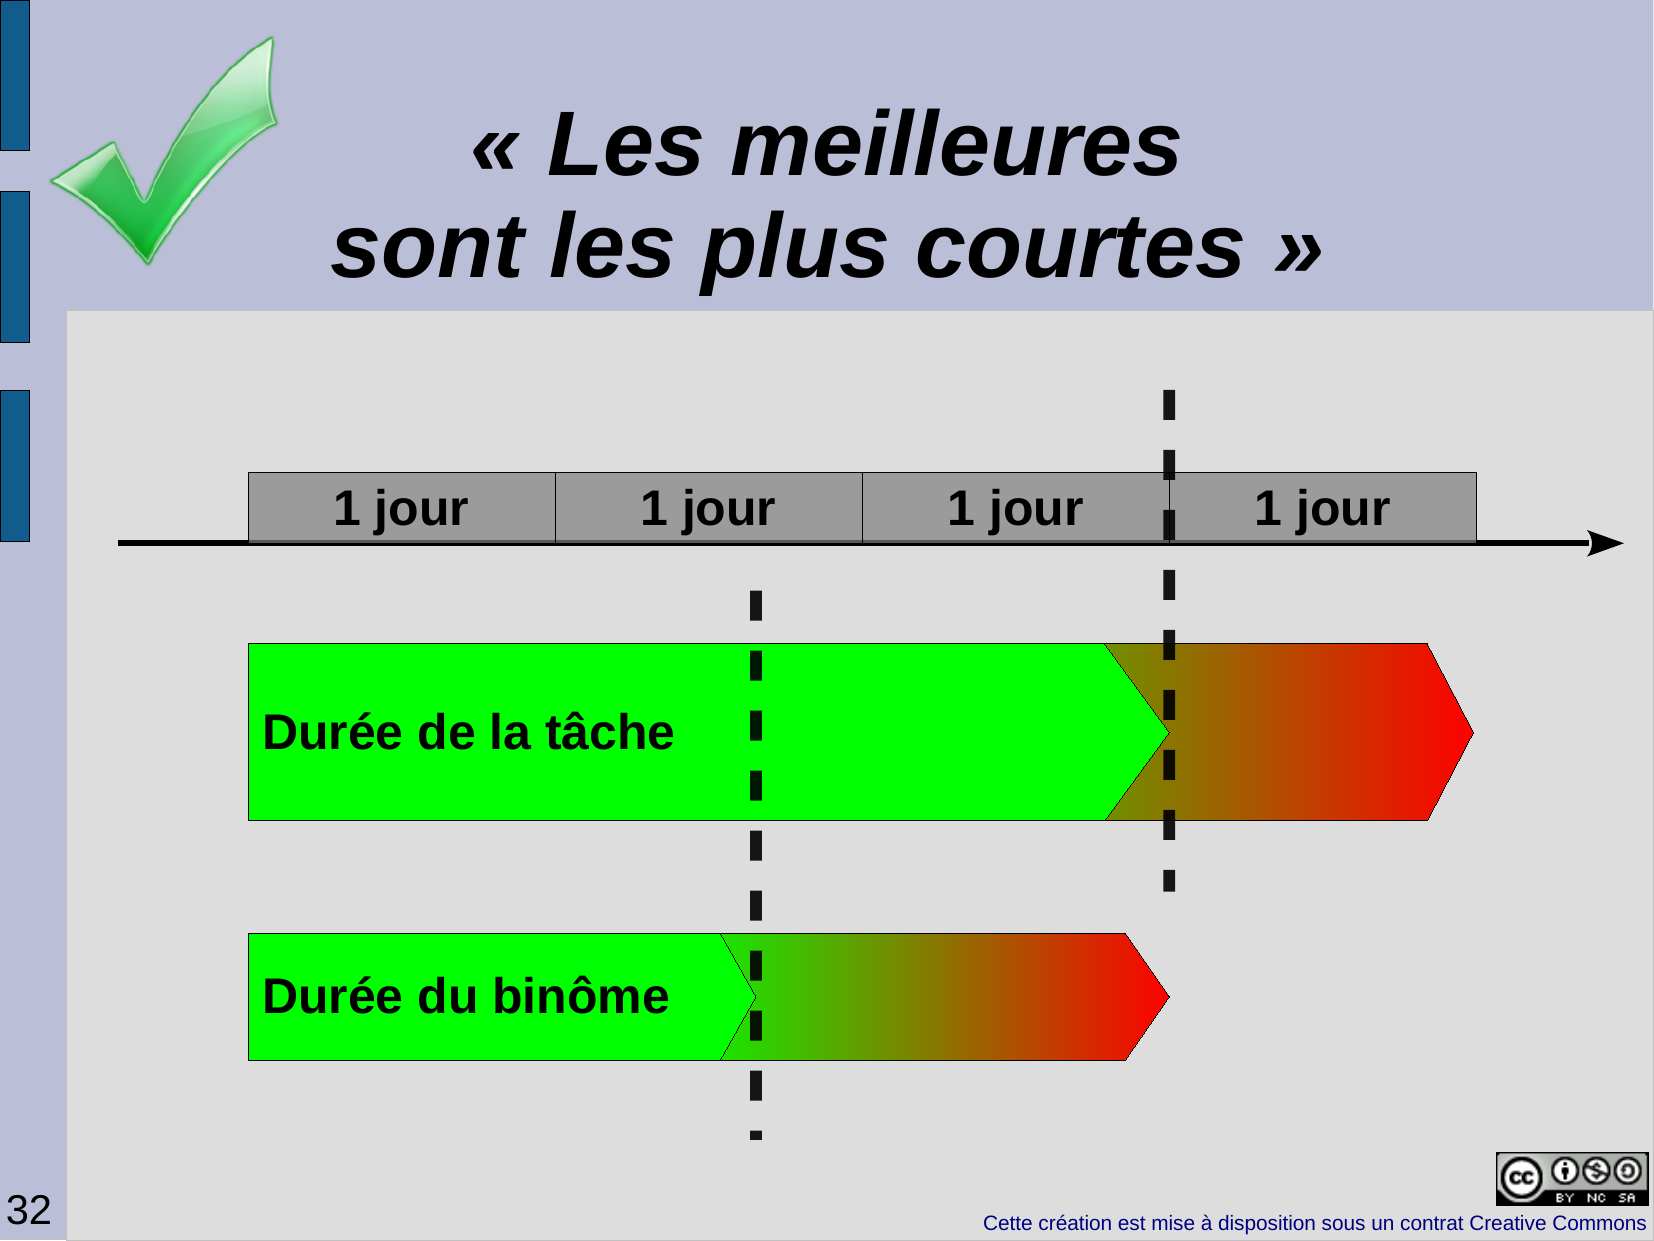

# « Les meilleures sont les plus courtes »
1 jour
1 jour
1 jour
1 jour
 Durée de la tâche
 Durée du binôme